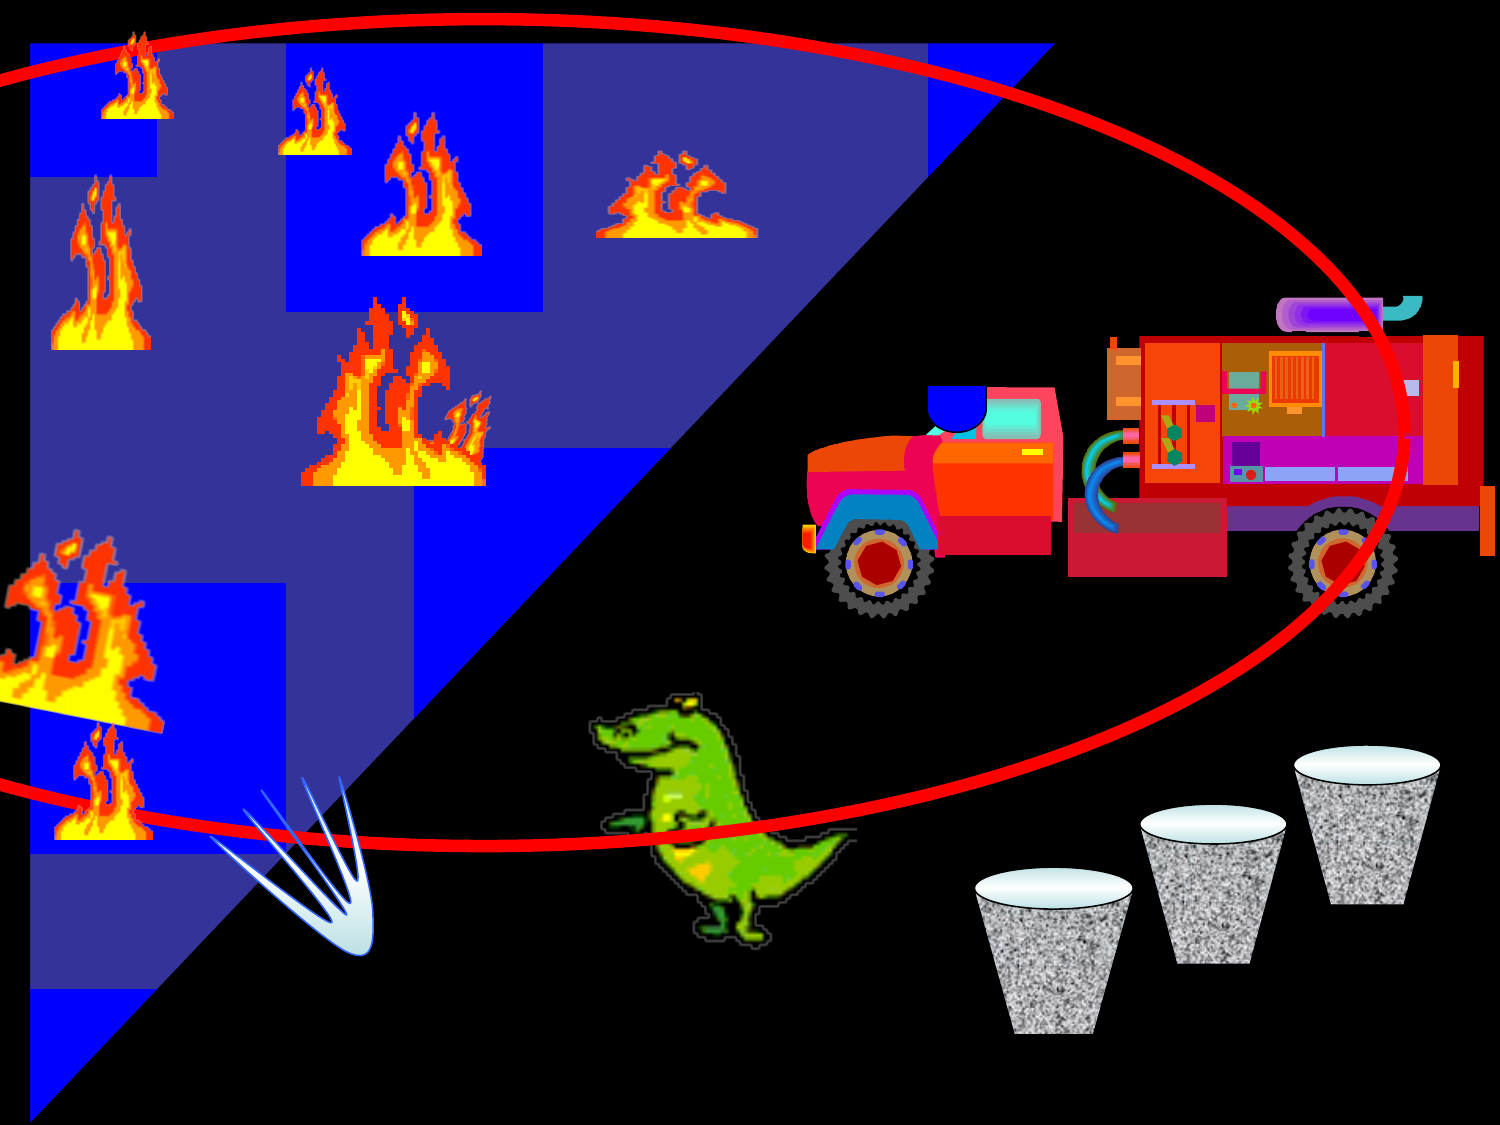

# Тушат, тушат – не потушат, Заливают – не зальют.